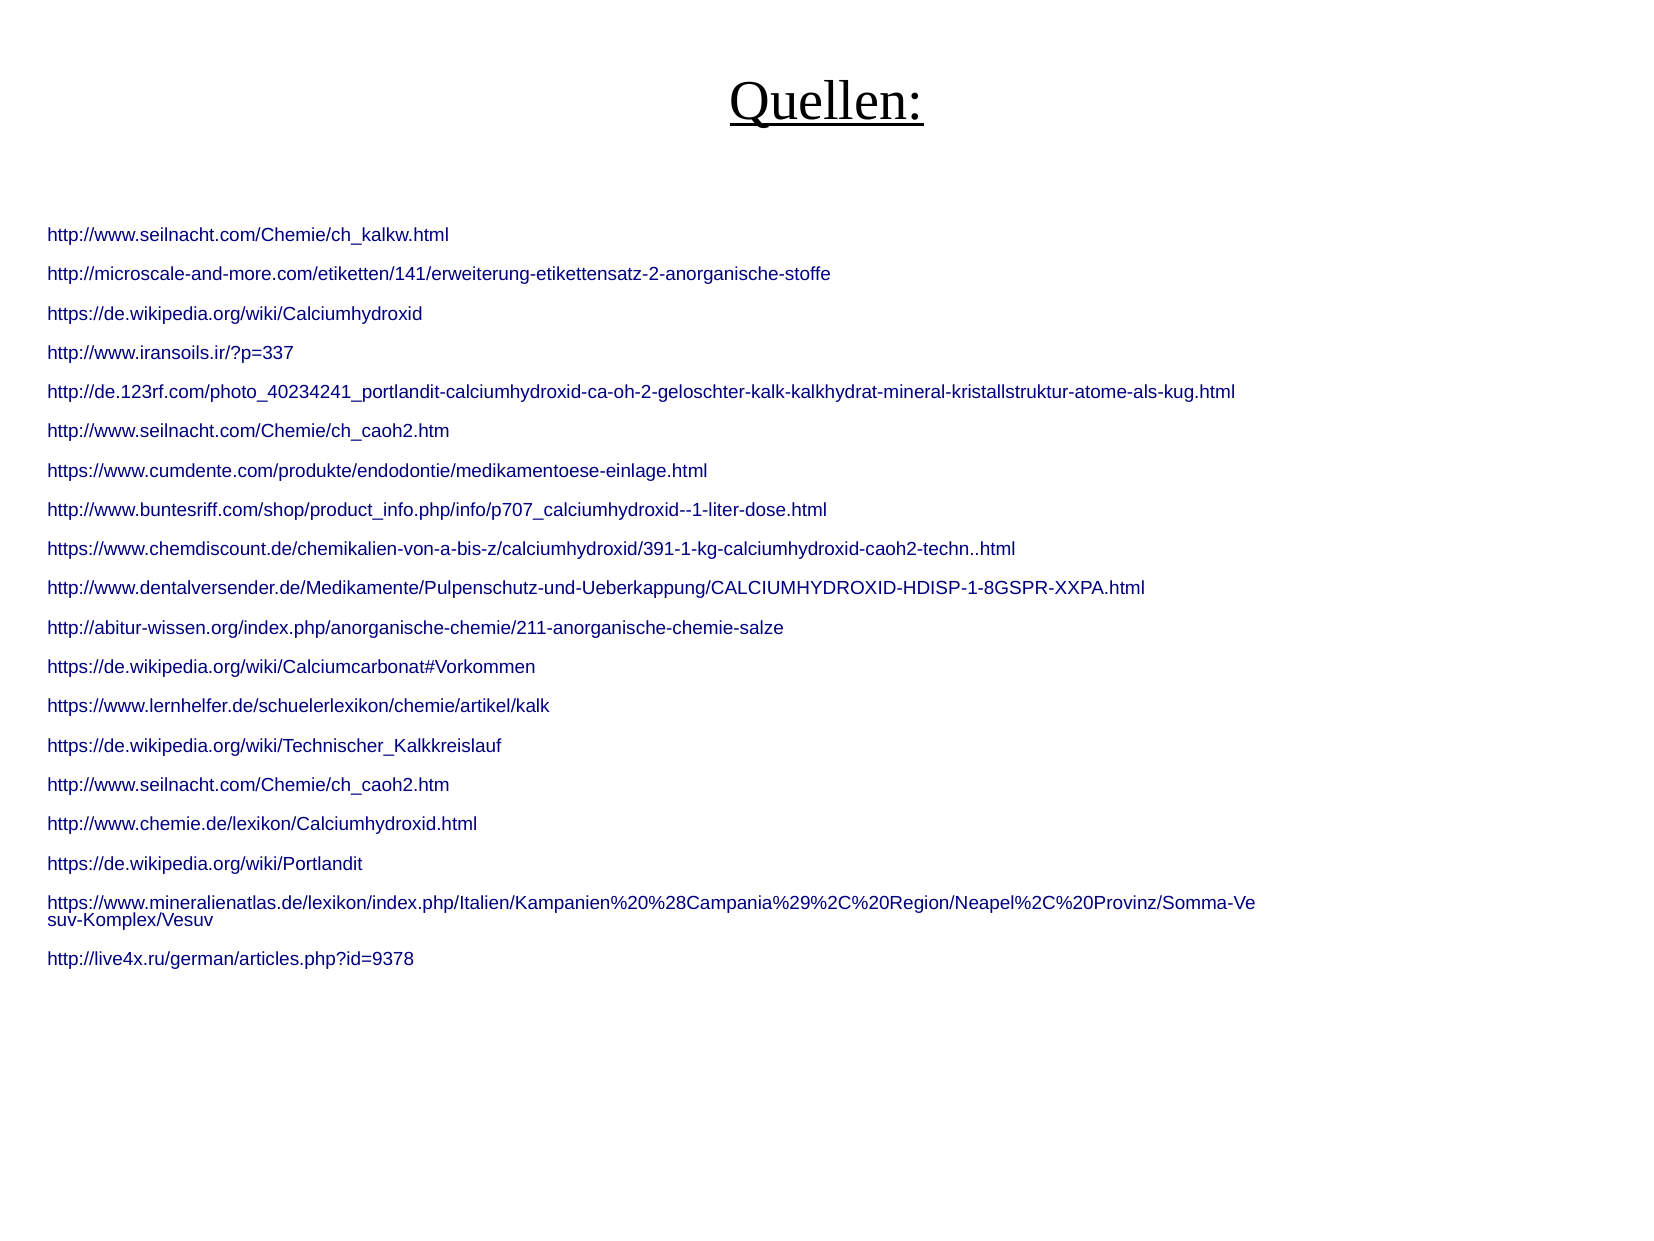

# Quellen:
http://www.seilnacht.com/Chemie/ch_kalkw.html
http://microscale-and-more.com/etiketten/141/erweiterung-etikettensatz-2-anorganische-stoffe
https://de.wikipedia.org/wiki/Calciumhydroxid
http://www.iransoils.ir/?p=337
http://de.123rf.com/photo_40234241_portlandit-calciumhydroxid-ca-oh-2-geloschter-kalk-kalkhydrat-mineral-kristallstruktur-atome-als-kug.html
http://www.seilnacht.com/Chemie/ch_caoh2.htm
https://www.cumdente.com/produkte/endodontie/medikamentoese-einlage.html
http://www.buntesriff.com/shop/product_info.php/info/p707_calciumhydroxid--1-liter-dose.html
https://www.chemdiscount.de/chemikalien-von-a-bis-z/calciumhydroxid/391-1-kg-calciumhydroxid-caoh2-techn..html
http://www.dentalversender.de/Medikamente/Pulpenschutz-und-Ueberkappung/CALCIUMHYDROXID-HDISP-1-8GSPR-XXPA.html
http://abitur-wissen.org/index.php/anorganische-chemie/211-anorganische-chemie-salze
https://de.wikipedia.org/wiki/Calciumcarbonat#Vorkommen
https://www.lernhelfer.de/schuelerlexikon/chemie/artikel/kalk
https://de.wikipedia.org/wiki/Technischer_Kalkkreislauf
http://www.seilnacht.com/Chemie/ch_caoh2.htm
http://www.chemie.de/lexikon/Calciumhydroxid.html
https://de.wikipedia.org/wiki/Portlandit
https://www.mineralienatlas.de/lexikon/index.php/Italien/Kampanien%20%28Campania%29%2C%20Region/Neapel%2C%20Provinz/Somma-Vesuv-Komplex/Vesuv
http://live4x.ru/german/articles.php?id=9378